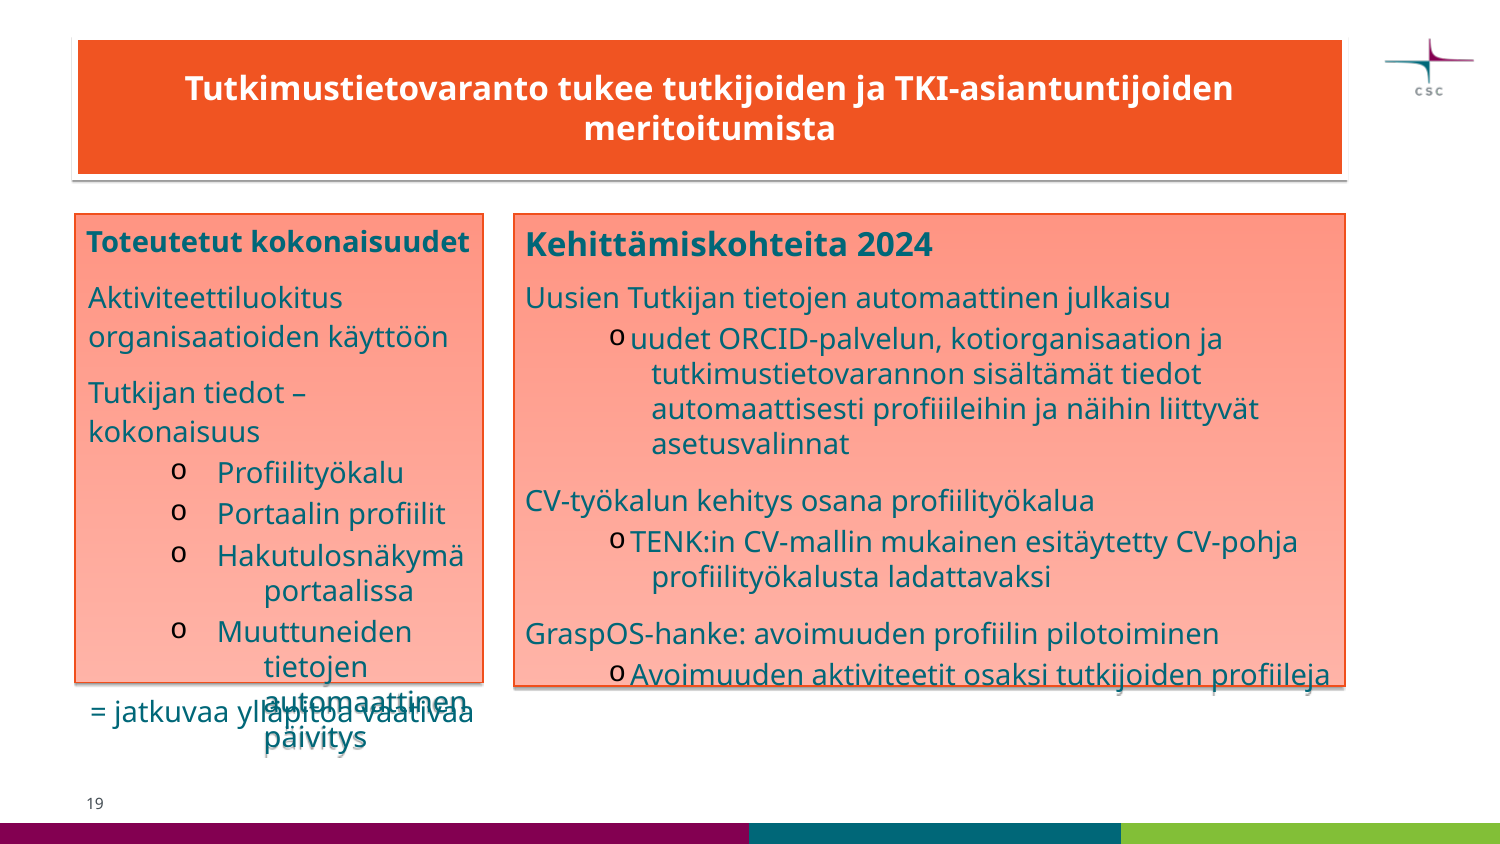

# Tutkimustietovaranto tukee tutkijoiden ja TKI-asiantuntijoiden meritoitumista
Toteutetut kokonaisuudet
Aktiviteettiluokitus organisaatioiden käyttöön
Tutkijan tiedot –kokonaisuus
Profiilityökalu
Portaalin profiilit
Hakutulosnäkymä portaalissa
Muuttuneiden tietojen automaattinen päivitys
Kehittämiskohteita 2024
Uusien Tutkijan tietojen automaattinen julkaisu
uudet ORCID-palvelun, kotiorganisaation ja tutkimustietovarannon sisältämät tiedot automaattisesti profiiileihin ja näihin liittyvät asetusvalinnat
CV-työkalun kehitys osana profiilityökalua
TENK:in CV-mallin mukainen esitäytetty CV-pohja profiilityökalusta ladattavaksi
GraspOS-hanke: avoimuuden profiilin pilotoiminen
Avoimuuden aktiviteetit osaksi tutkijoiden profiileja
= jatkuvaa ylläpitoa vaativaa